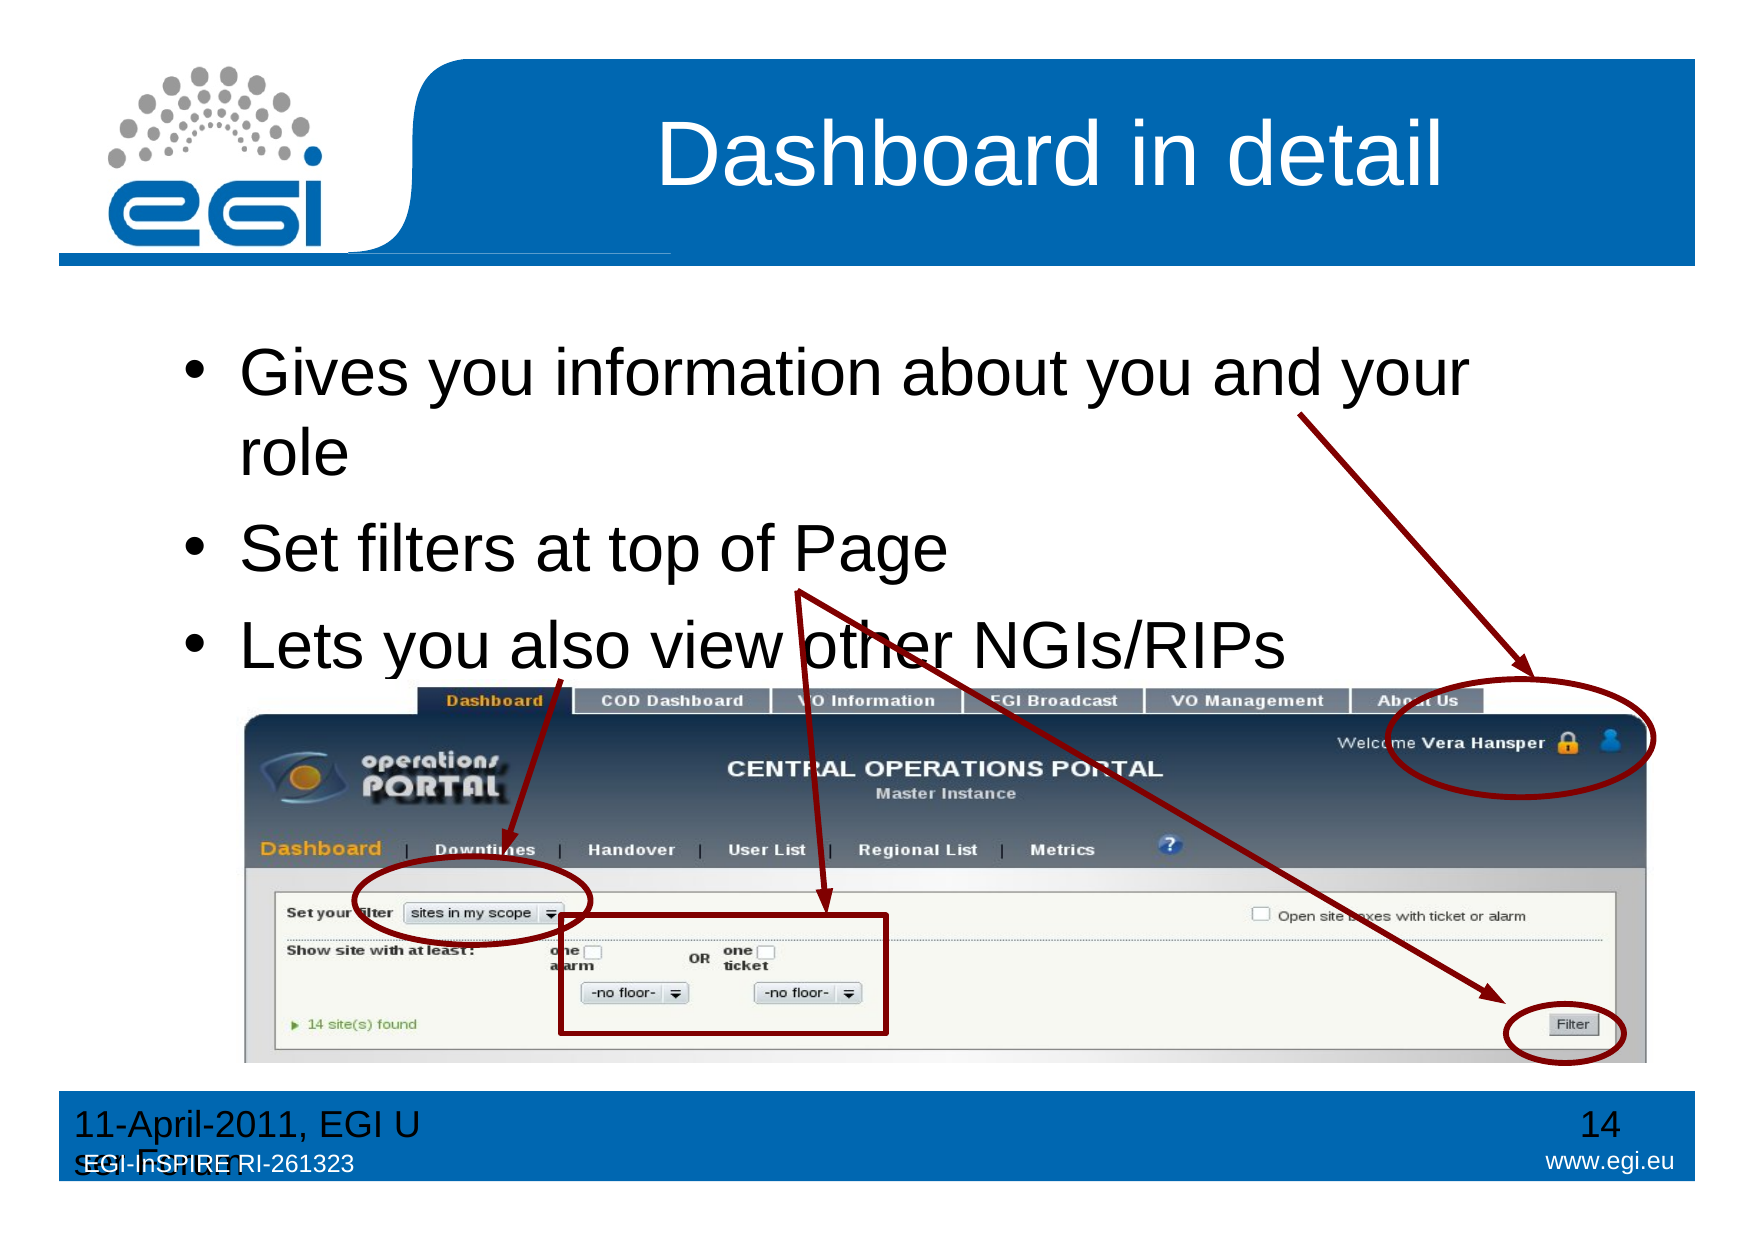

# Dashboard in detail
Gives you information about you and your role
Set filters at top of Page
Lets you also view other NGIs/RIPs
11-April-2011, EGI User Forum
14
Training Guide